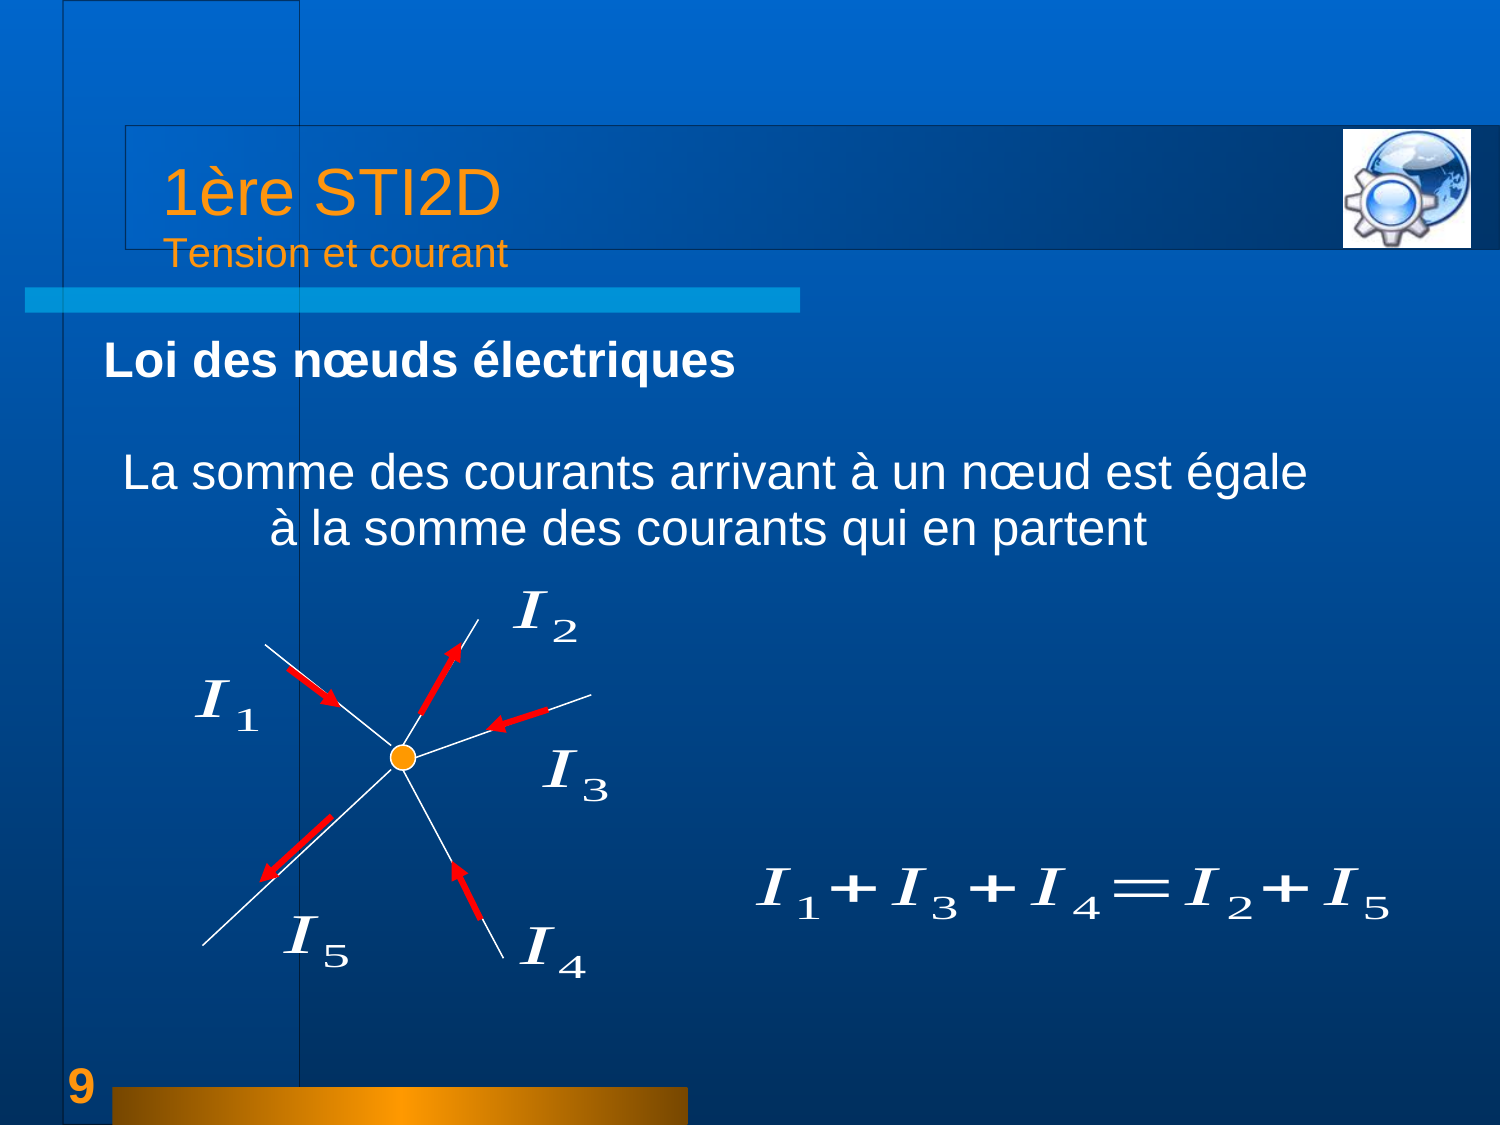

Loi des nœuds électriques
 La somme des courants arrivant à un nœud est égale à la somme des courants qui en partent